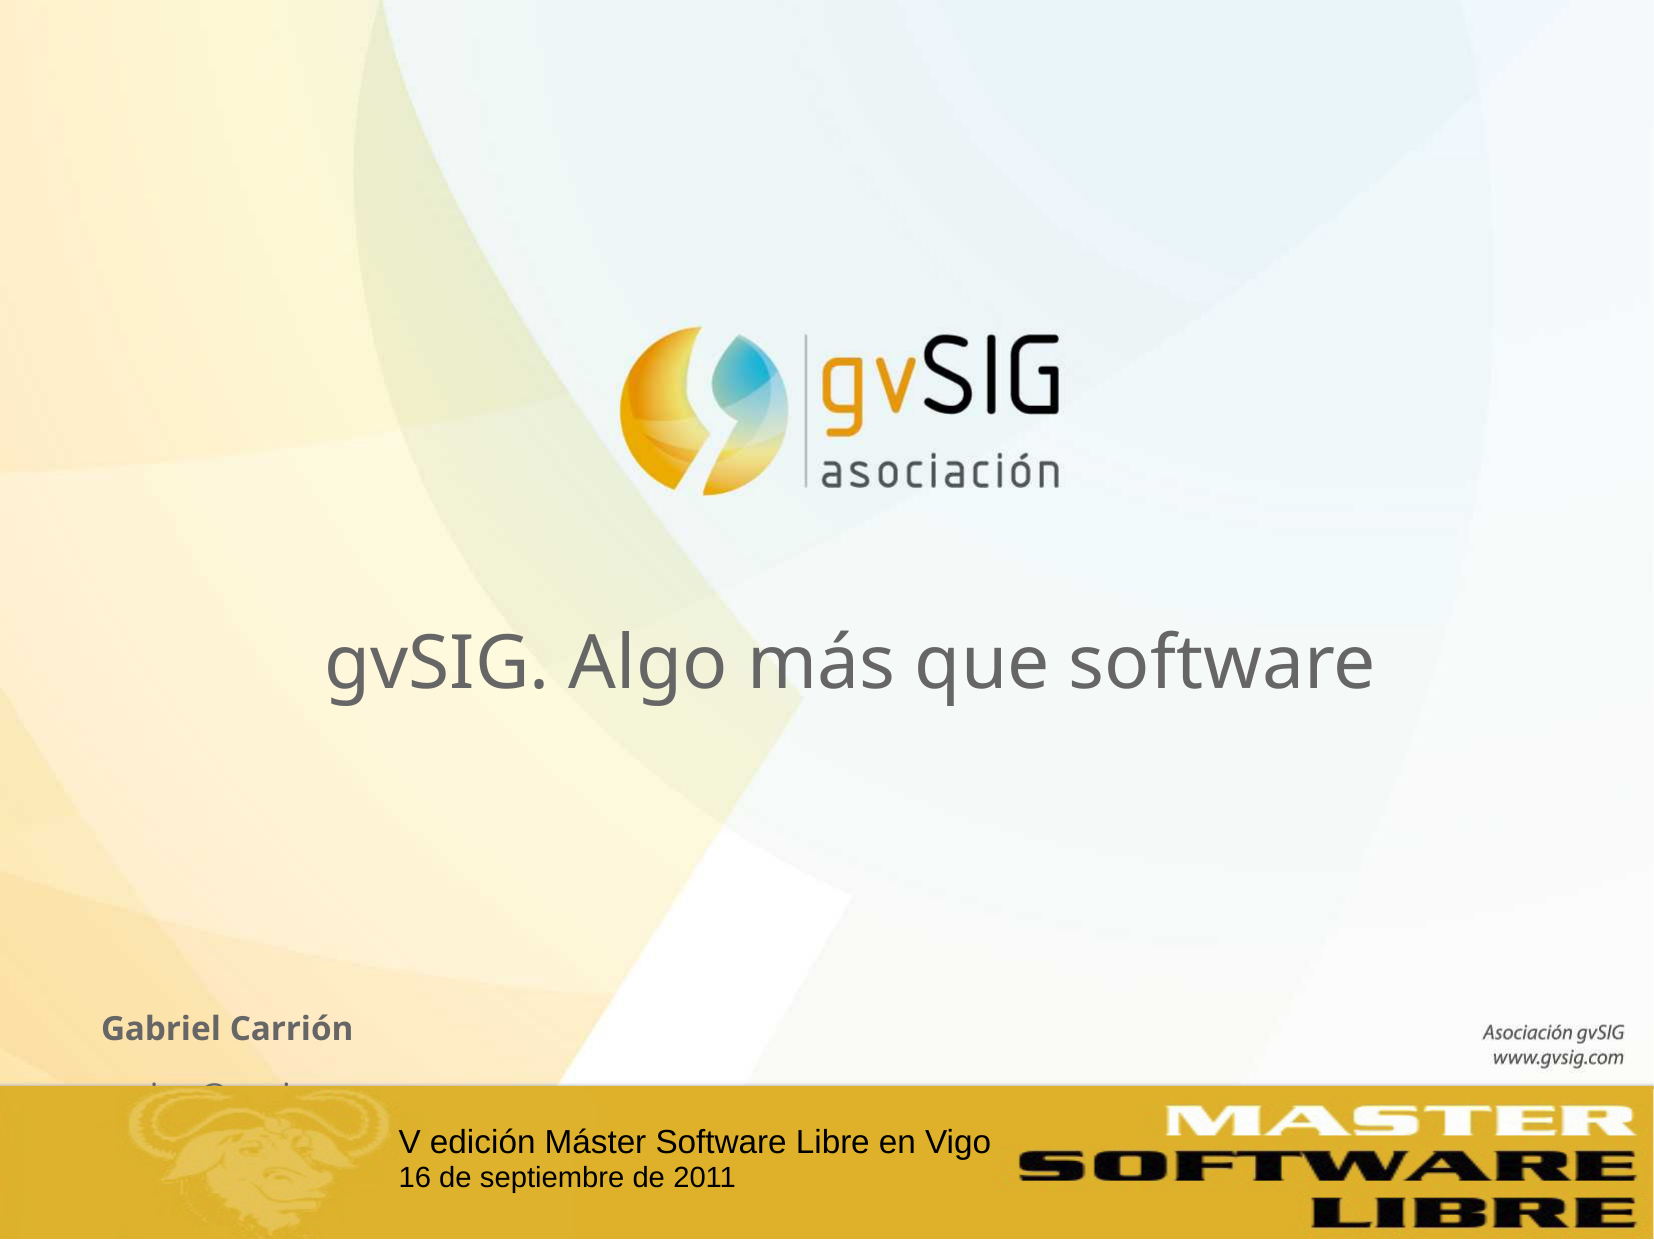

# gvSIG. Algo más que software
Gabriel Carrión
gcarrion@gvsig.com
V edición Máster Software Libre en Vigo
16 de septiembre de 2011
1